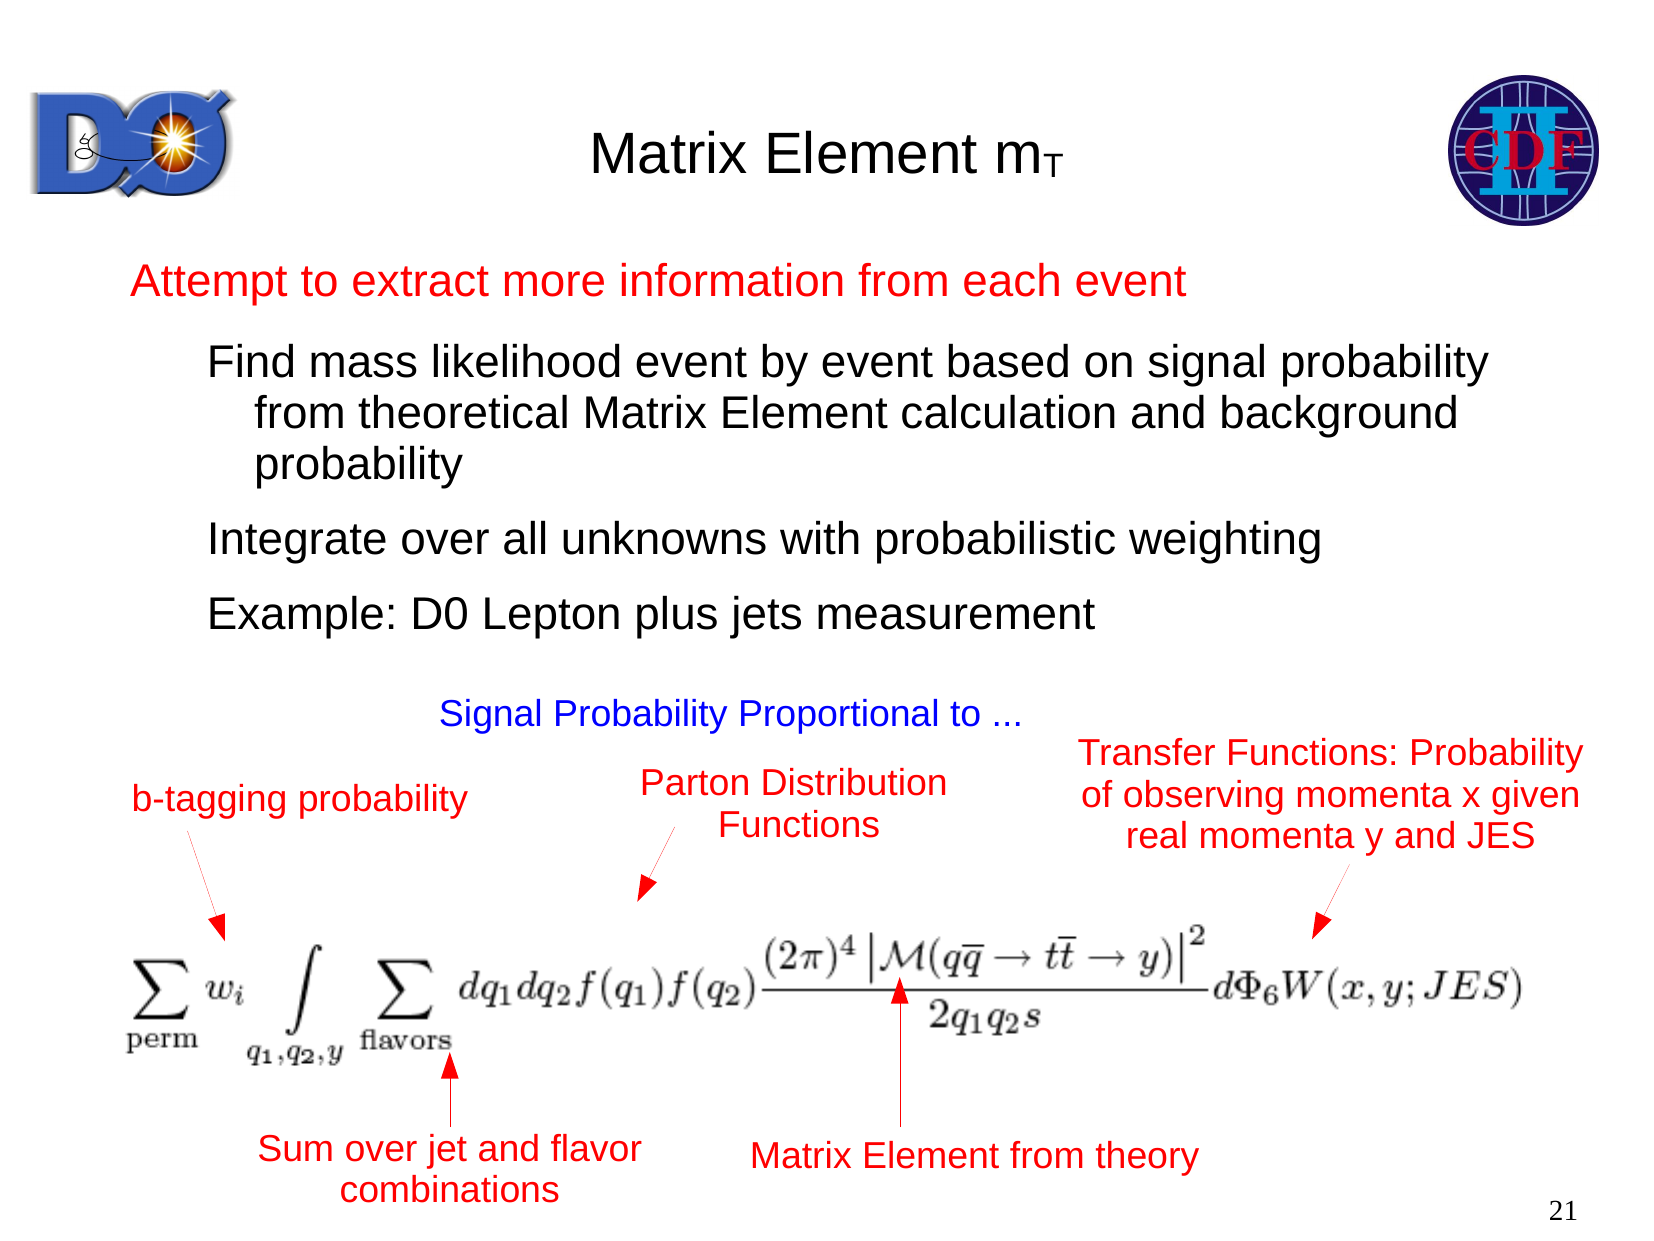

# Matrix Element mT
Attempt to extract more information from each event
Find mass likelihood event by event based on signal probability from theoretical Matrix Element calculation and background probability
Integrate over all unknowns with probabilistic weighting
Example: D0 Lepton plus jets measurement
Signal Probability Proportional to ...
Transfer Functions: Probability of observing momenta x given real momenta y and JES
Parton Distribution
Functions
b-tagging probability
Sum over jet and flavor combinations
Matrix Element from theory
21